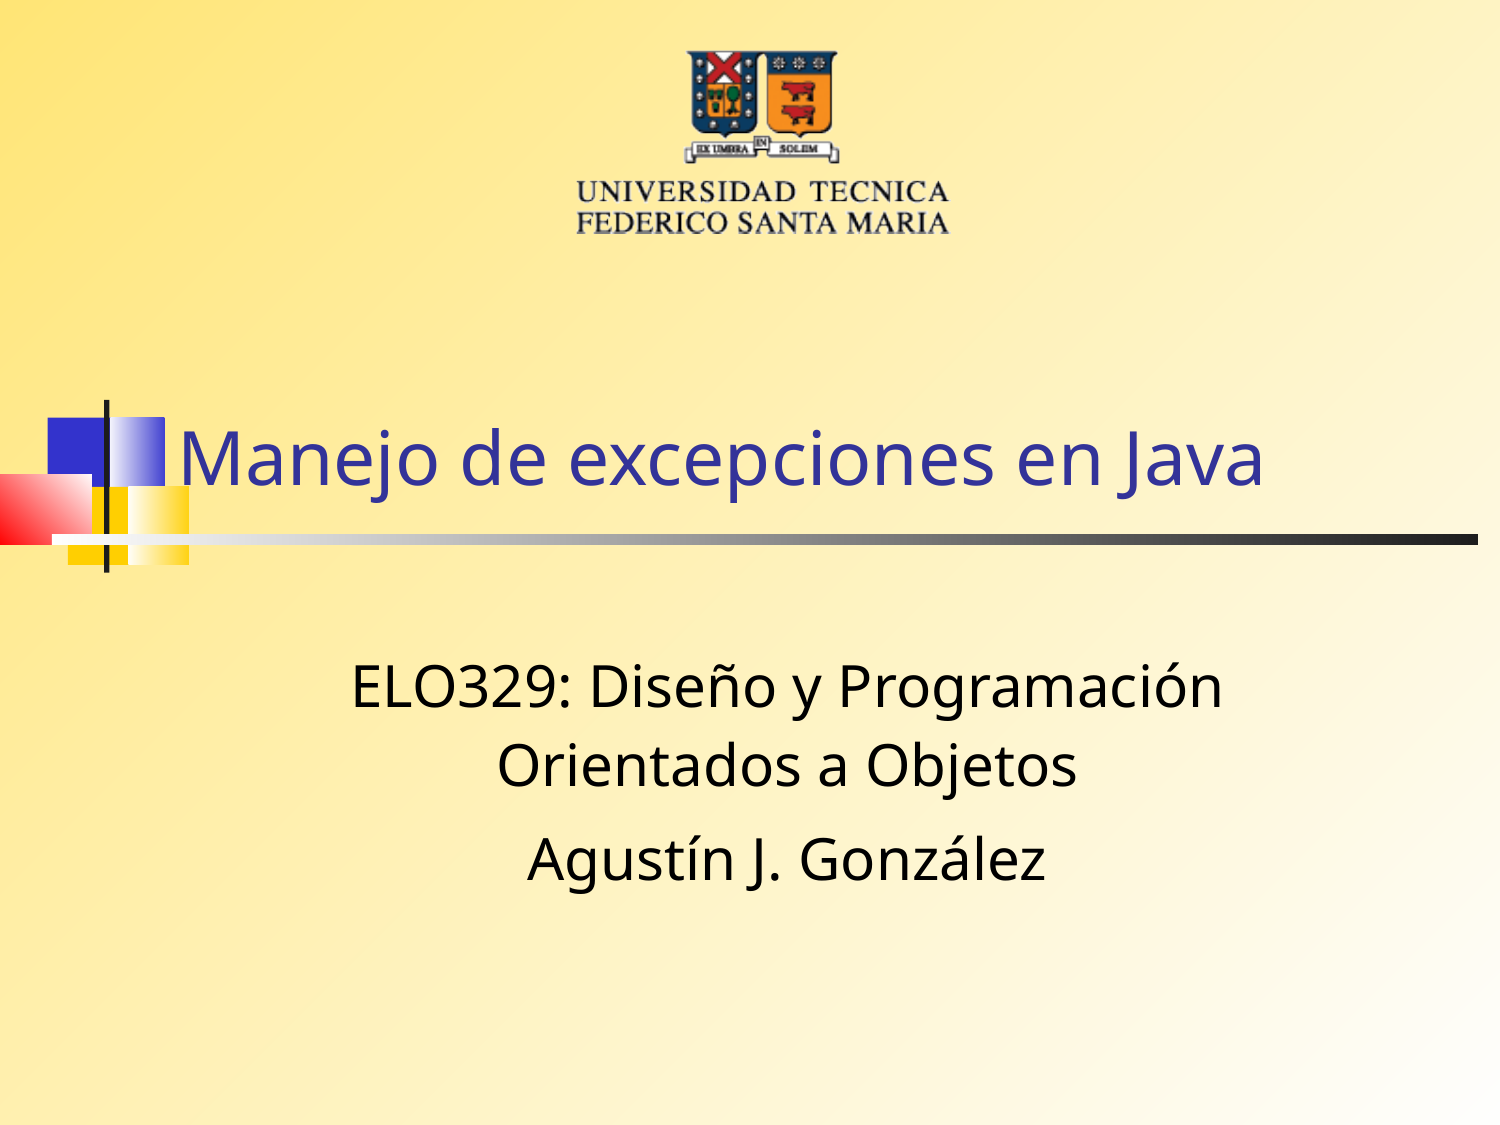

# Manejo de excepciones en Java
ELO329: Diseño y Programación Orientados a Objetos
Agustín J. González